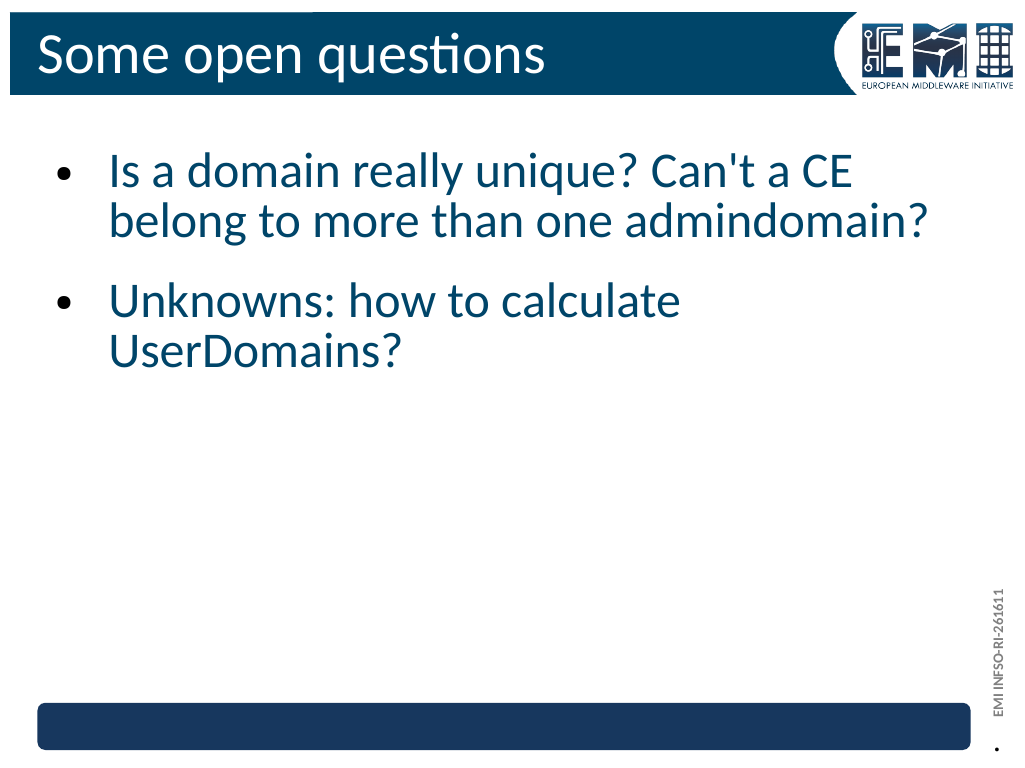

# Some open questions
Is a domain really unique? Can't a CE belong to more than one admindomain?
Unknowns: how to calculate UserDomains?